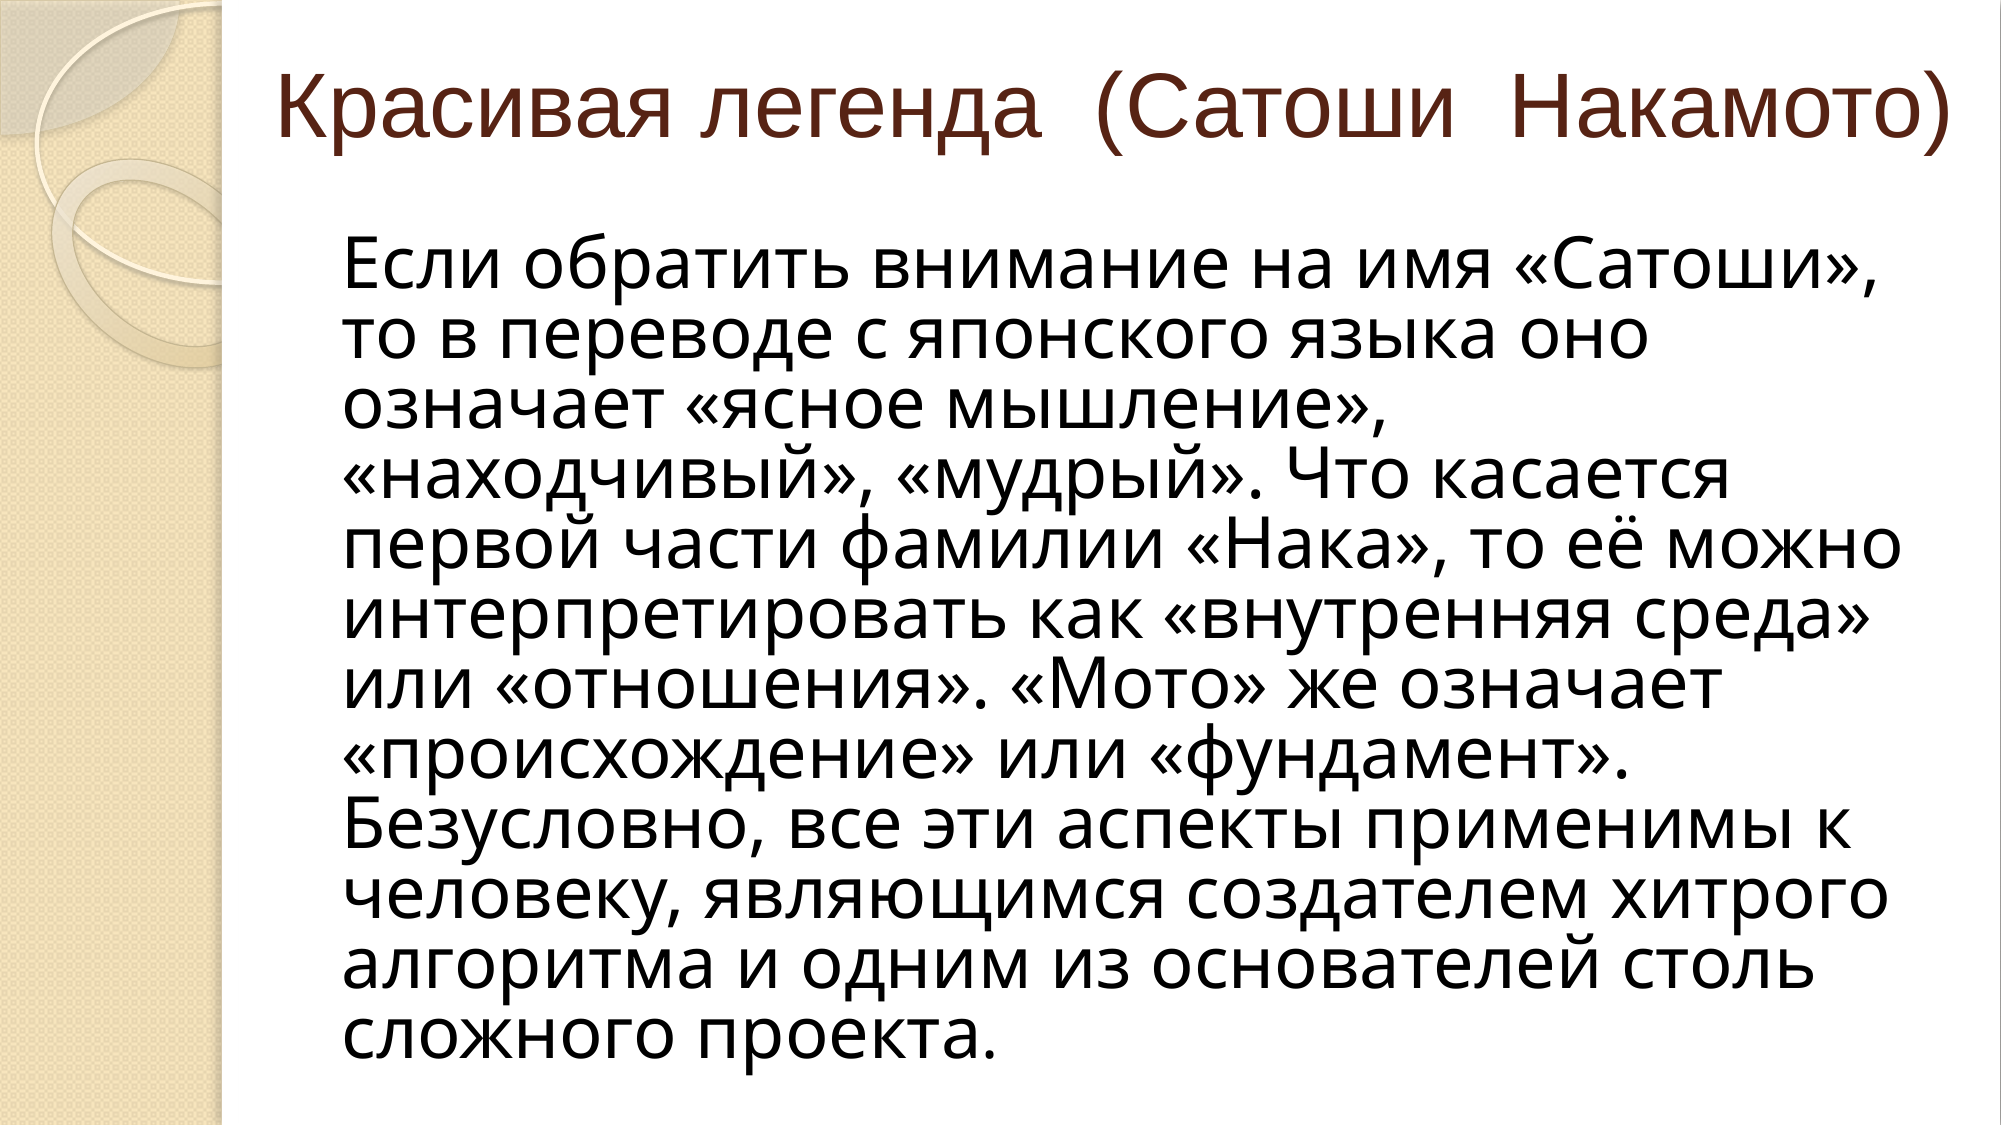

Красивая легенда (Сатоши Накамото)
# Если обратить внимание на имя «Сатоши», то в переводе с японского языка оно означает «ясное мышление», «находчивый», «мудрый». Что касается первой части фамилии «Нака», то её можно интерпретировать как «внутренняя среда» или «отношения». «Мото» же означает «происхождение» или «фундамент». Безусловно, все эти аспекты применимы к человеку, являющимся создателем хитрого алгоритма и одним из основателей столь сложного проекта.